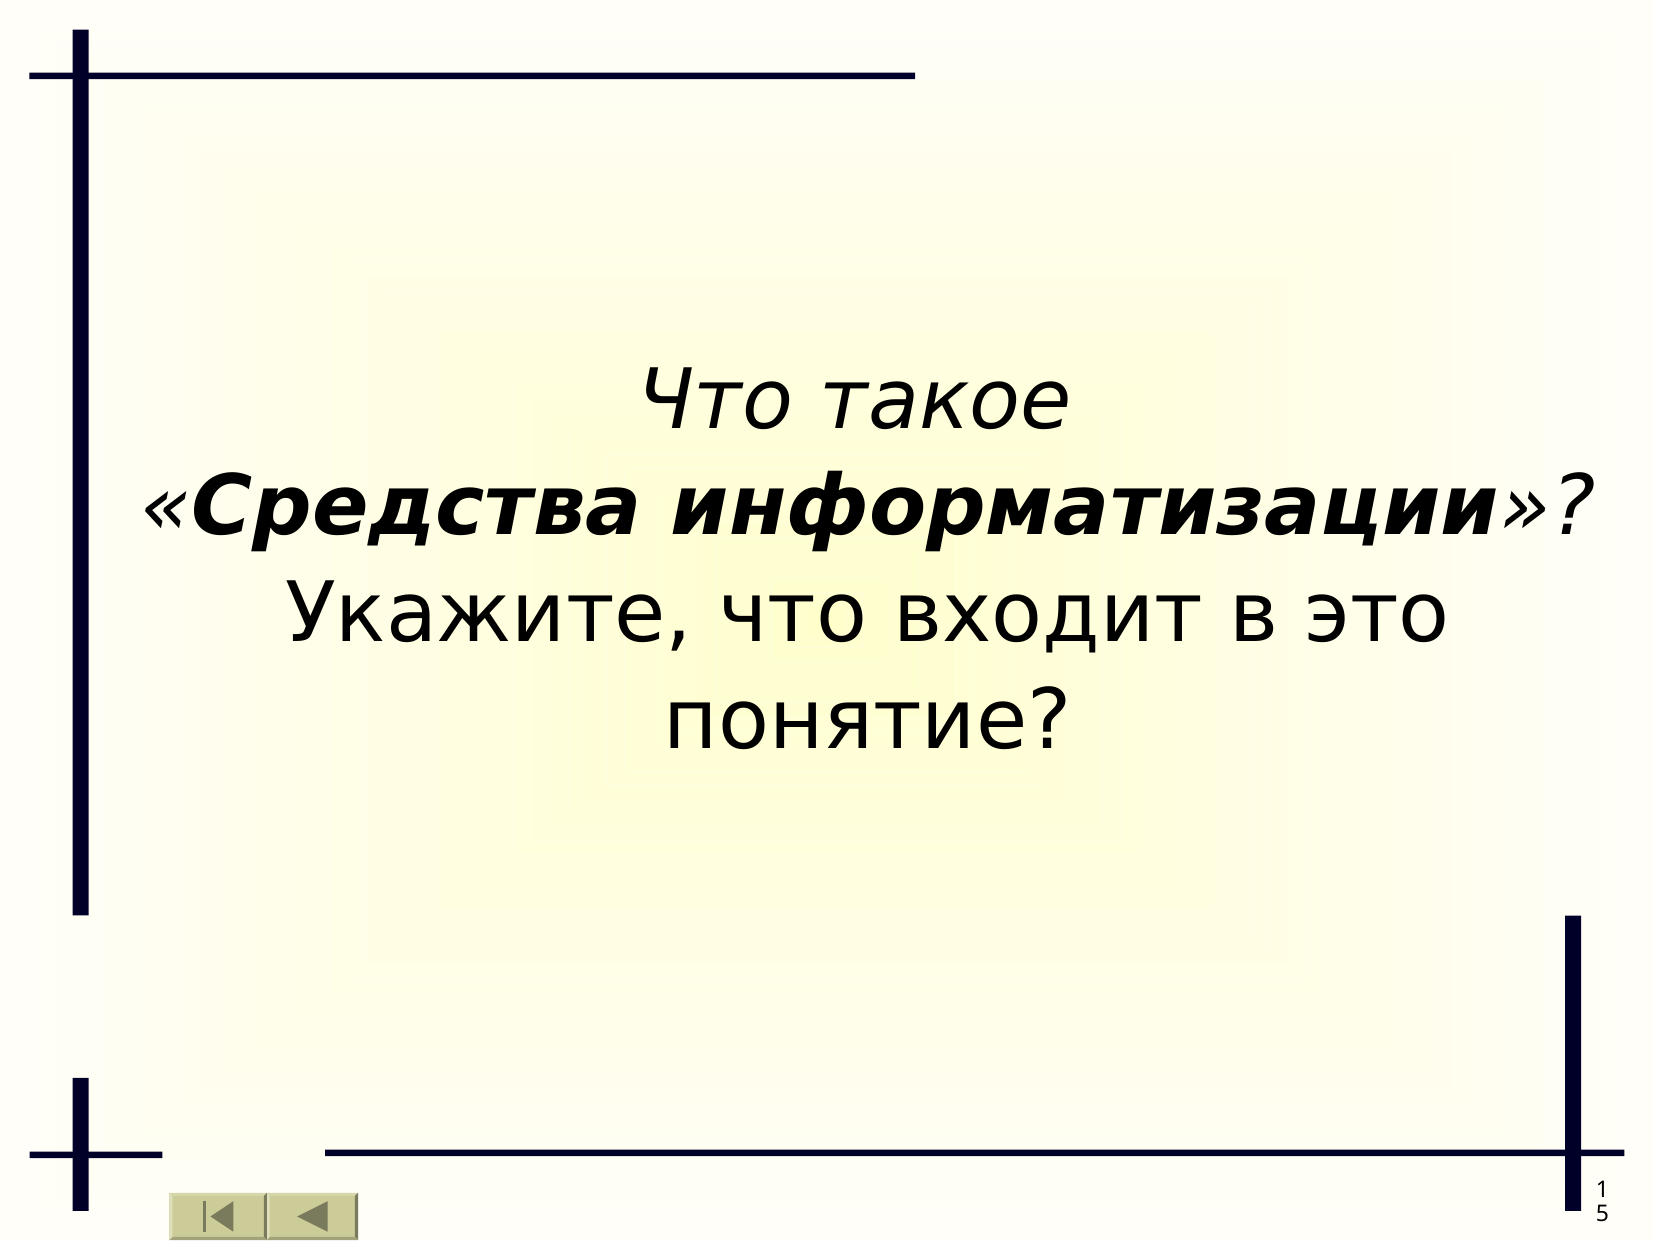

Что такое
«Средства информатизации»?
Укажите, что входит в это понятие?